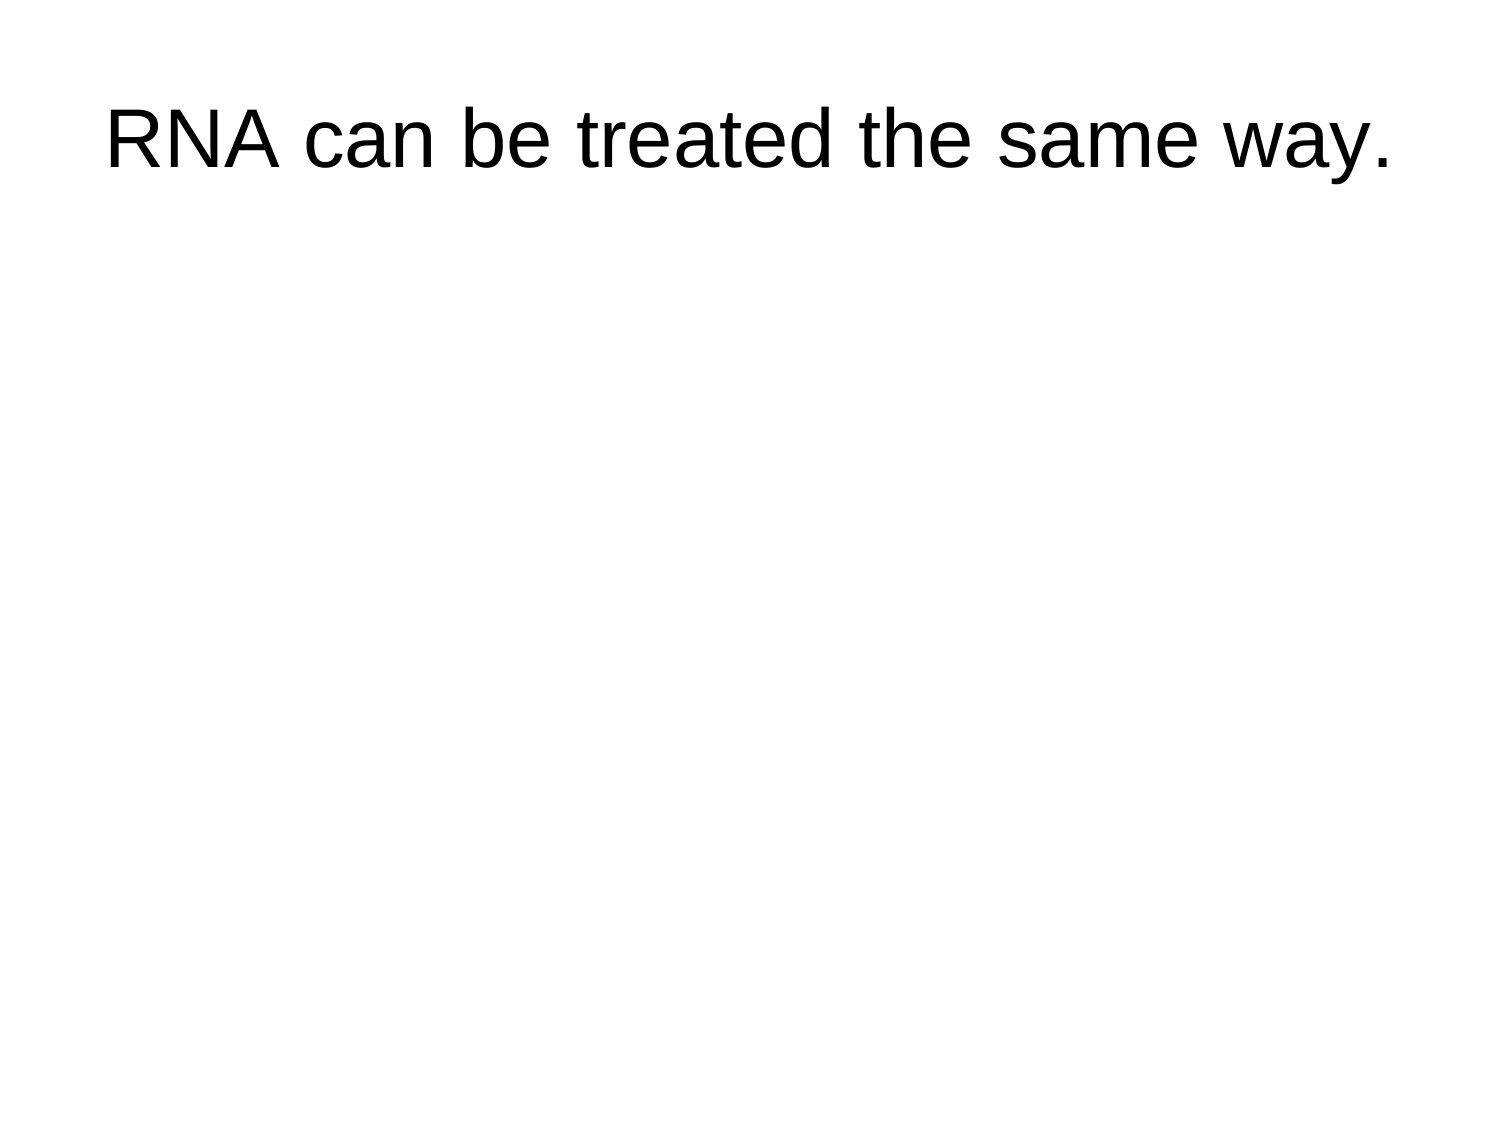

# RNA can be treated the same way.